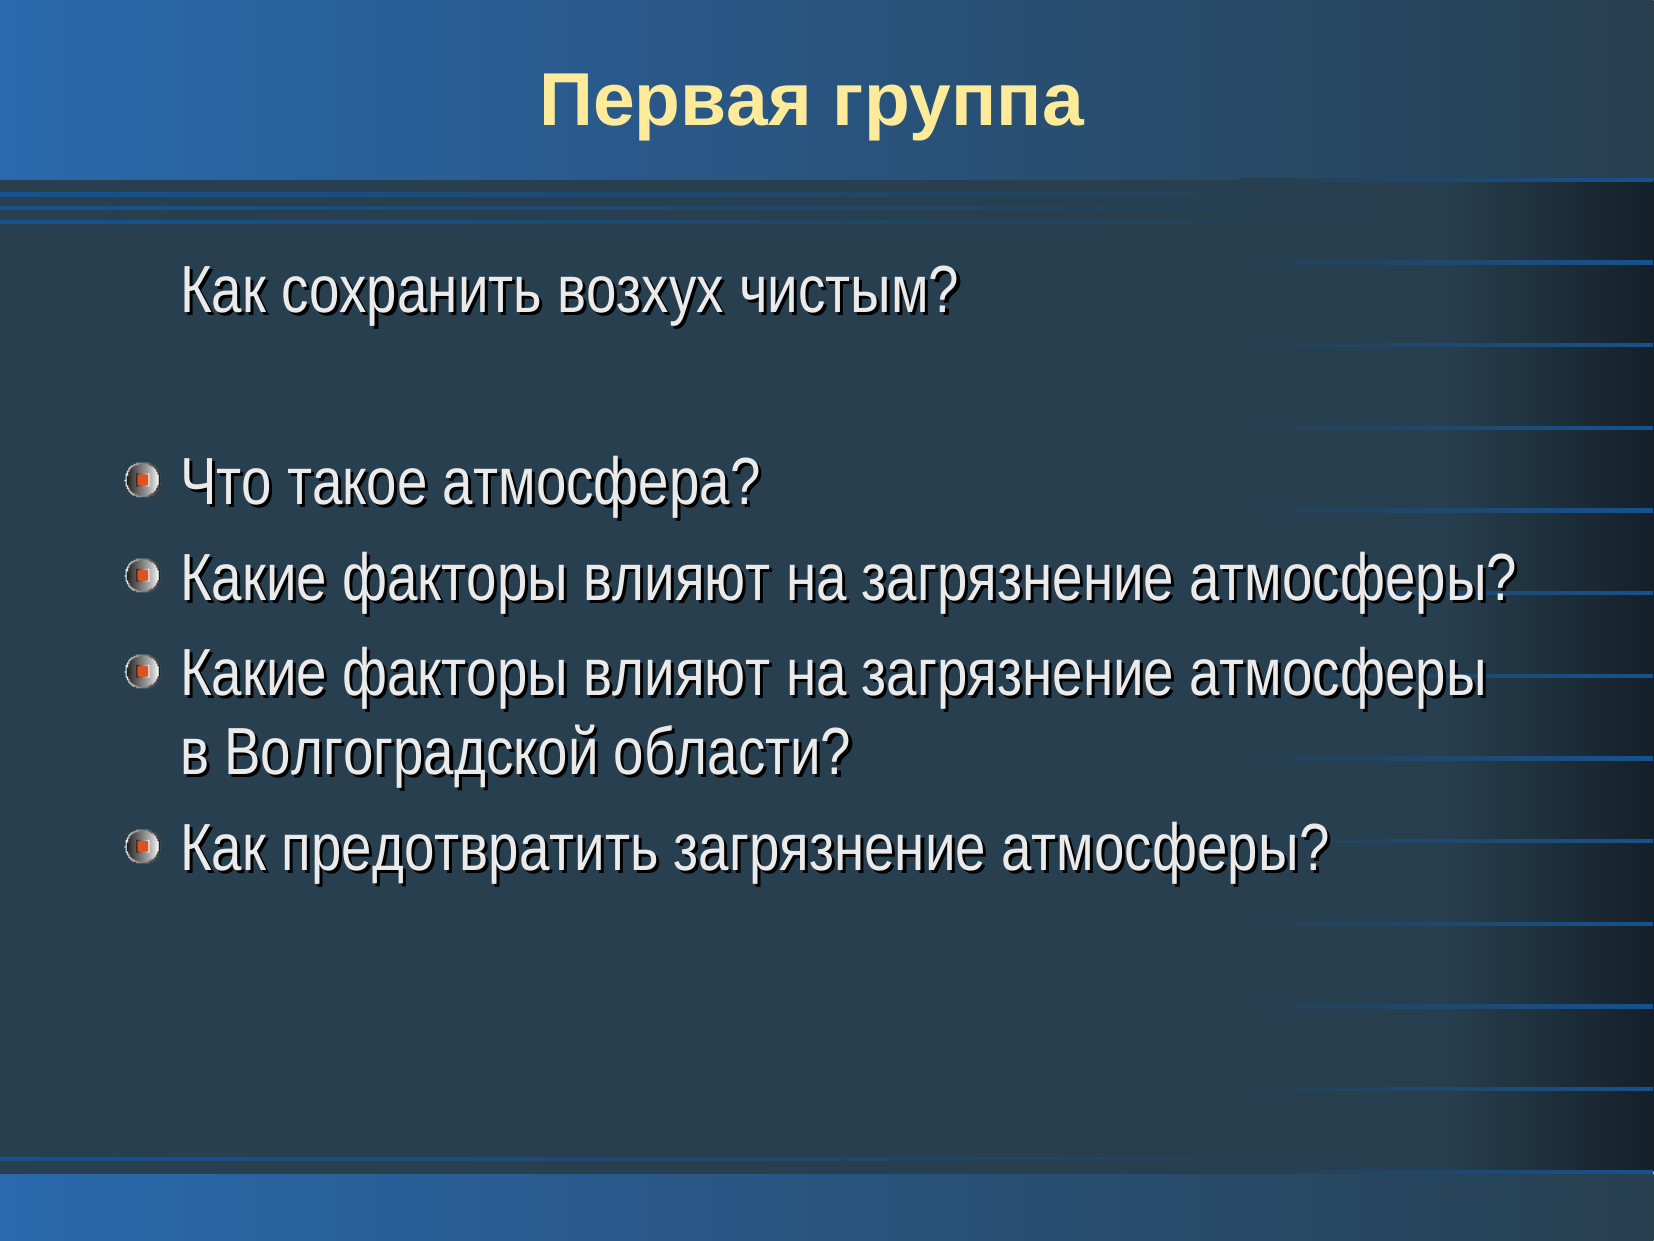

# Первая группа
Как сохранить возхух чистым?
Что такое атмосфера?
Какие факторы влияют на загрязнение атмосферы?
Какие факторы влияют на загрязнение атмосферы в Волгоградской области?
Как предотвратить загрязнение атмосферы?